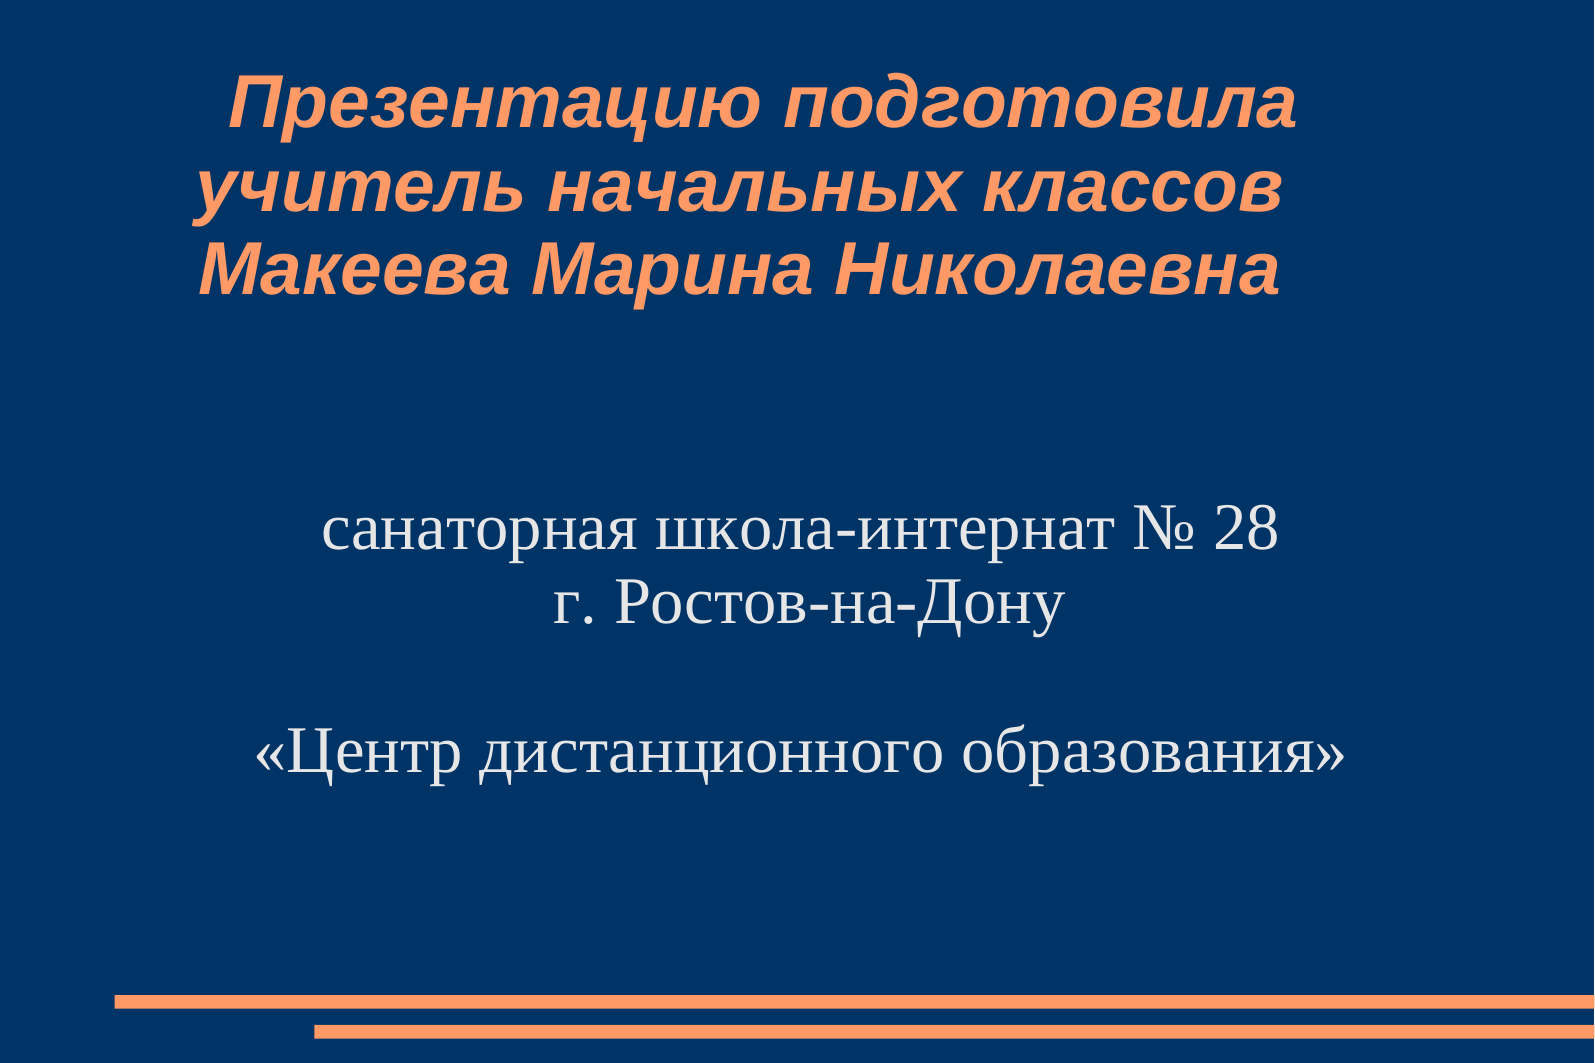

# Презентацию подготовила учитель начальных классов Макеева Марина Николаевна
санаторная школа-интернат № 28
 г. Ростов-на-Дону
«Центр дистанционного образования»